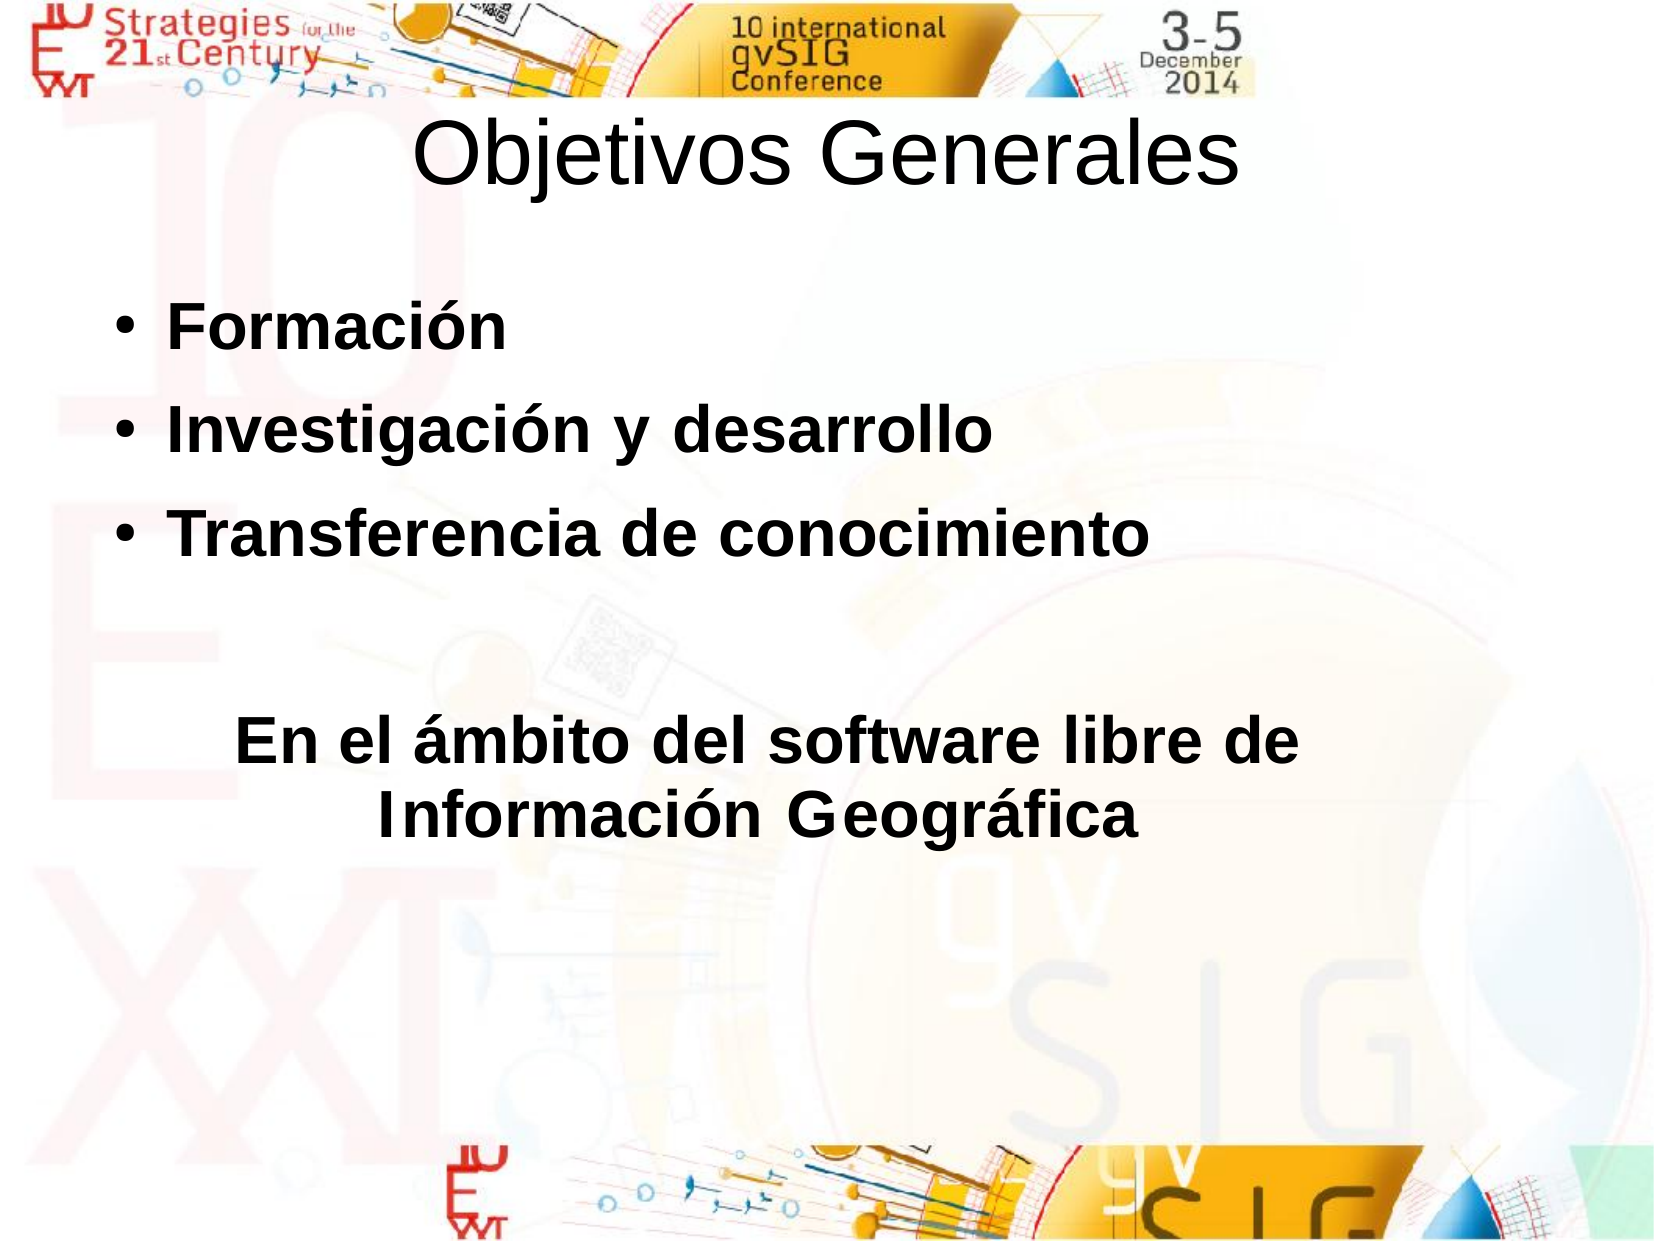

# Objetivos Generales
Formación
Investigación y desarrollo
Transferencia de conocimiento
En el ámbito del software libre de Información Geográfica